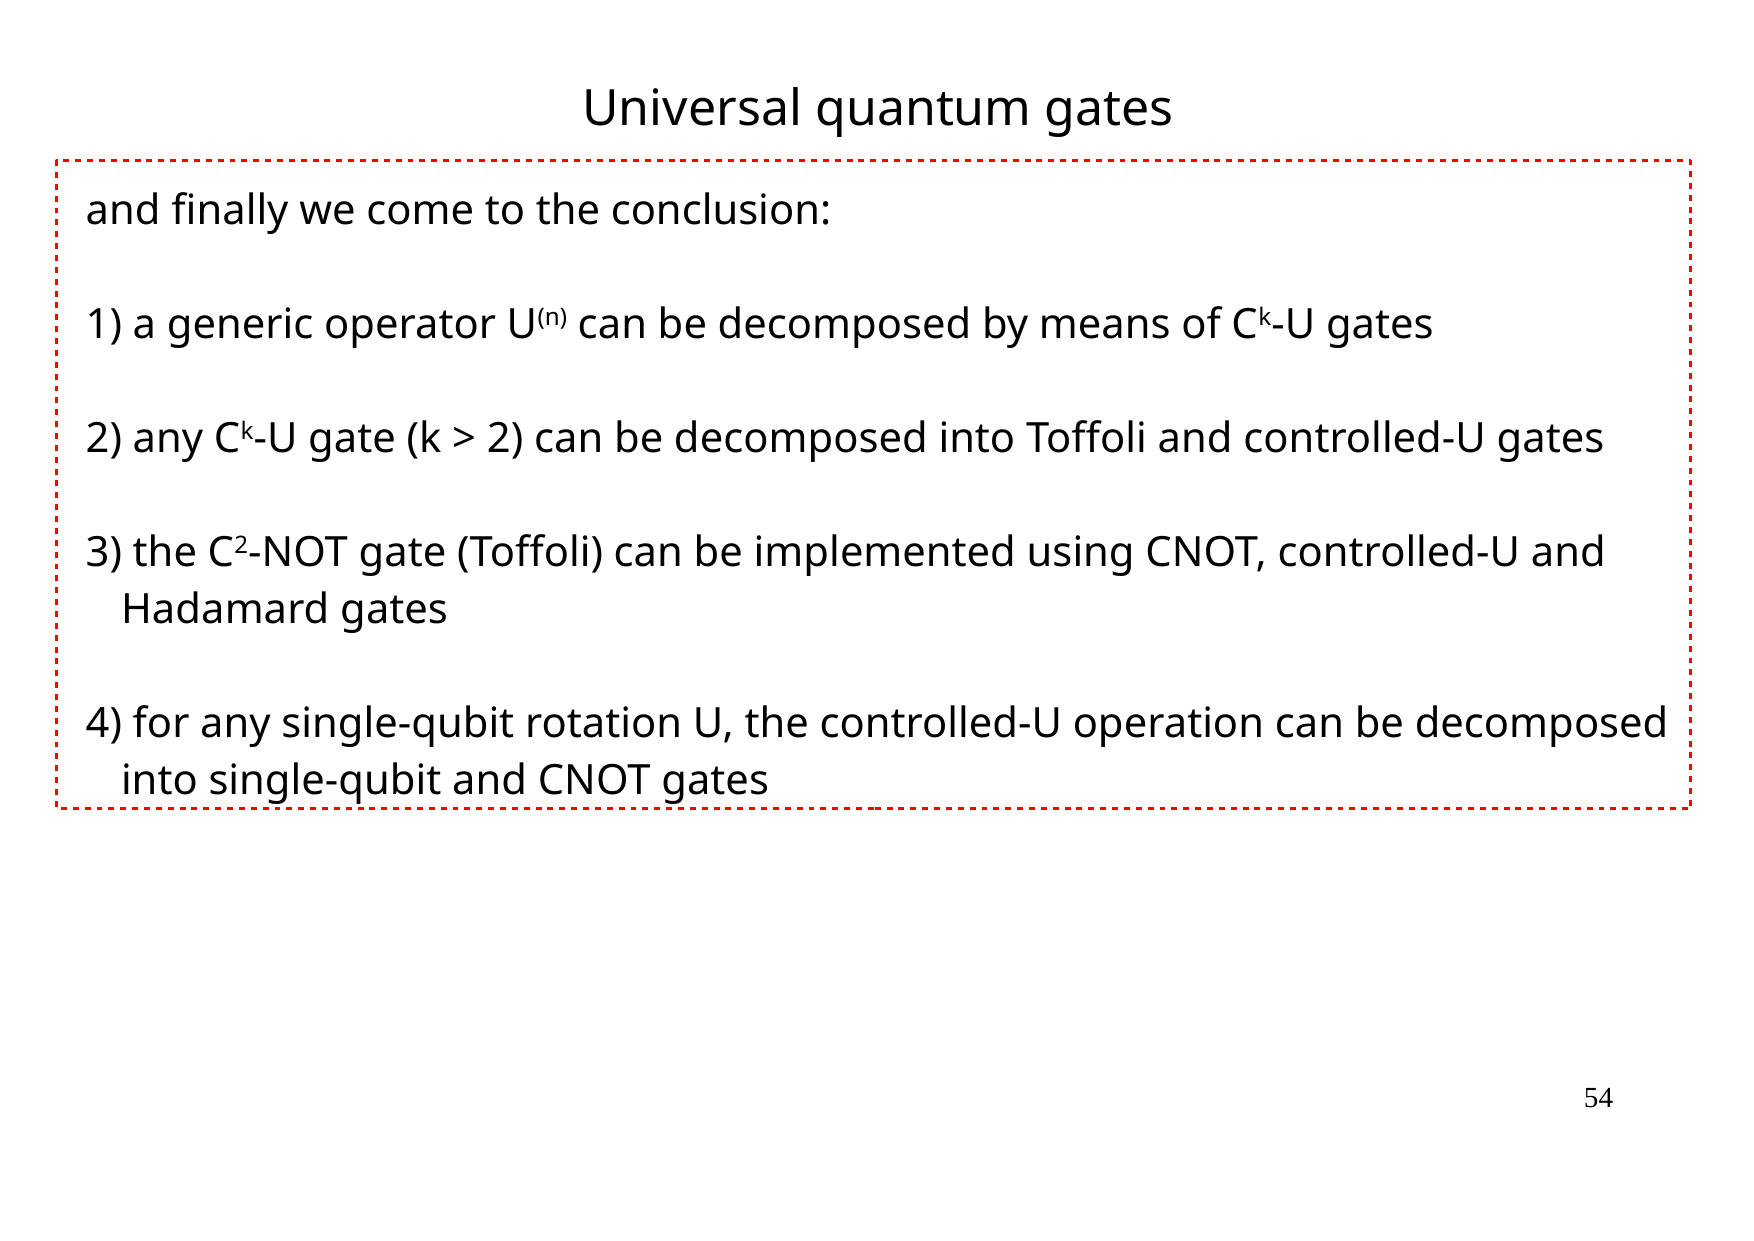

Universal quantum gates
and finally we come to the conclusion:
 a generic operator U(n) can be decomposed by means of Ck-U gates
 any Ck-U gate (k > 2) can be decomposed into Toffoli and controlled-U gates
 the C2-NOT gate (Toffoli) can be implemented using CNOT, controlled-U and Hadamard gates
 for any single-qubit rotation U, the controlled-U operation can be decomposed into single-qubit and CNOT gates
54